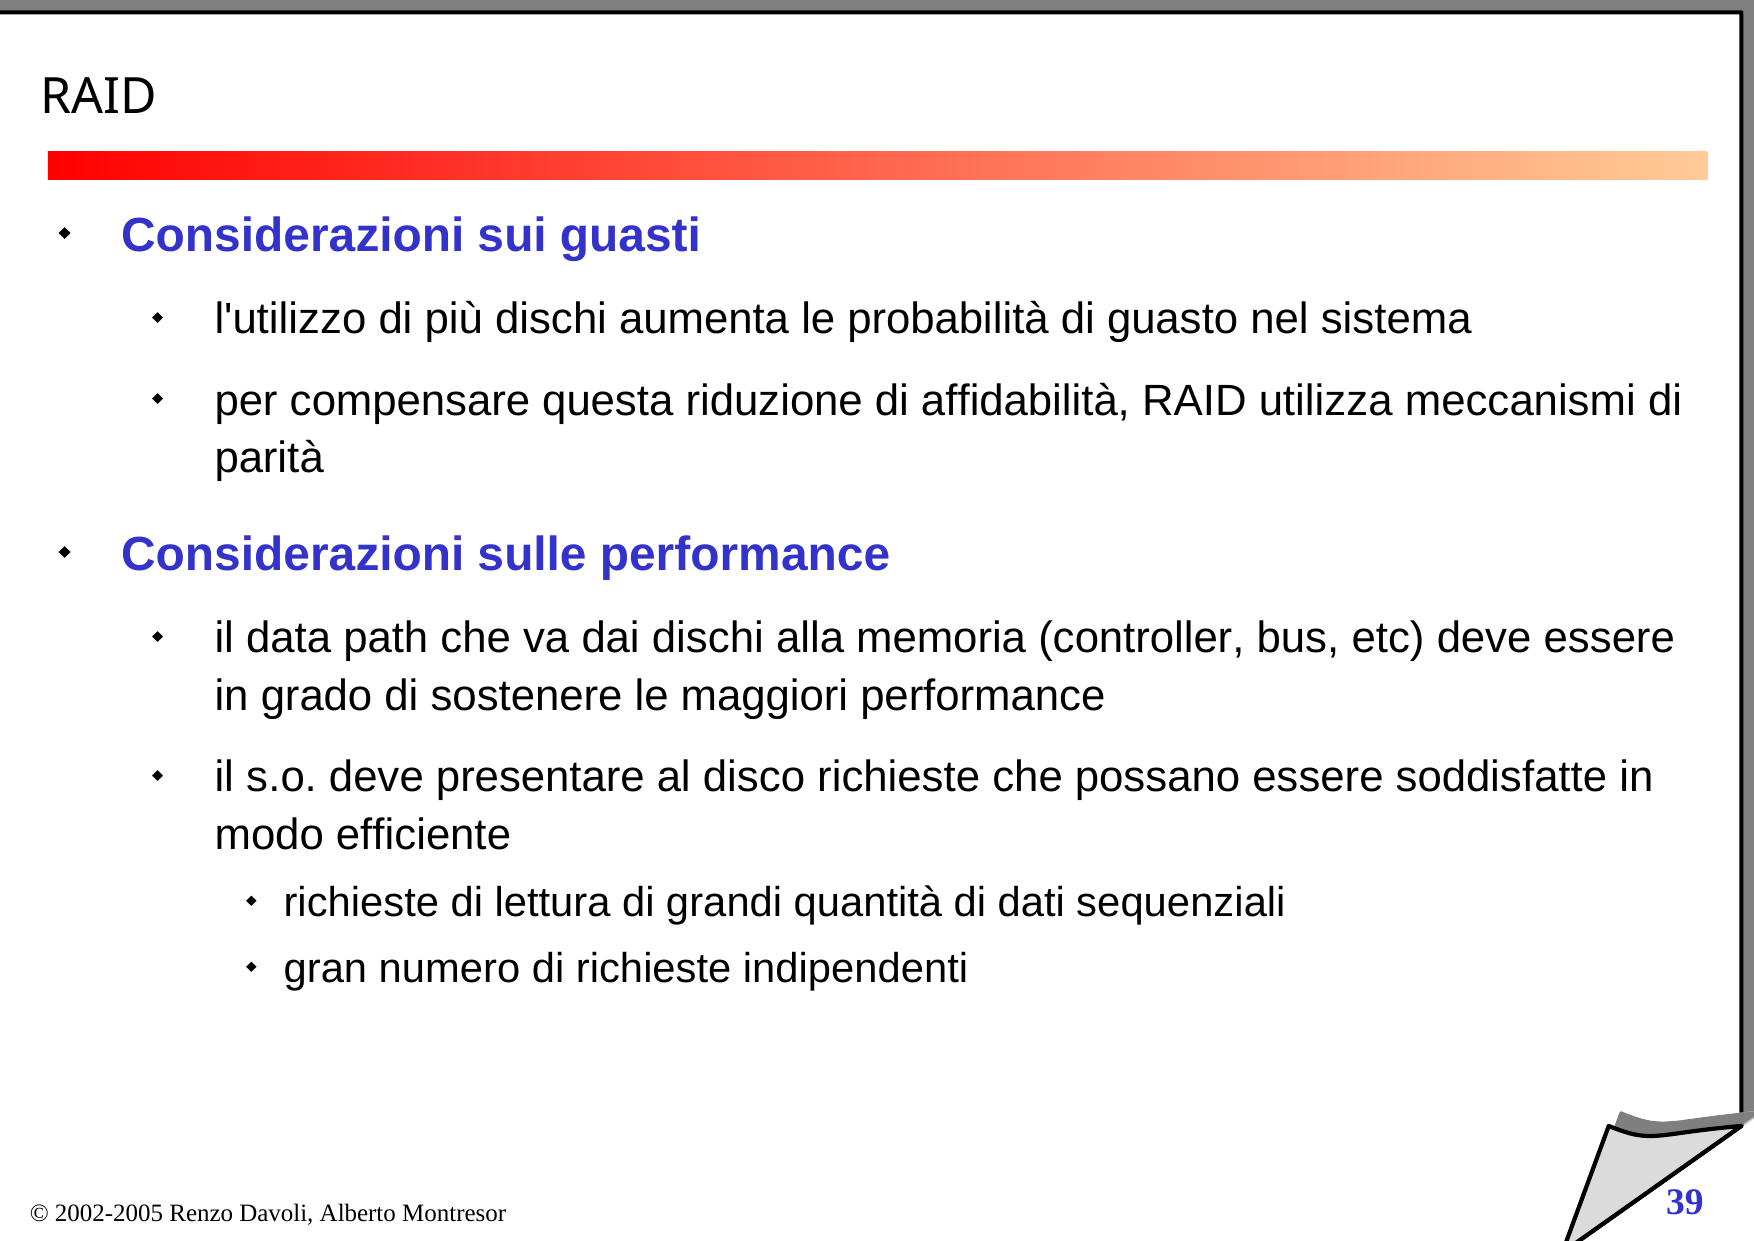

# RAID
Considerazioni sui guasti
l'utilizzo di più dischi aumenta le probabilità di guasto nel sistema
per compensare questa riduzione di affidabilità, RAID utilizza meccanismi di parità
Considerazioni sulle performance
il data path che va dai dischi alla memoria (controller, bus, etc) deve essere in grado di sostenere le maggiori performance
il s.o. deve presentare al disco richieste che possano essere soddisfatte in modo efficiente
richieste di lettura di grandi quantità di dati sequenziali
gran numero di richieste indipendenti